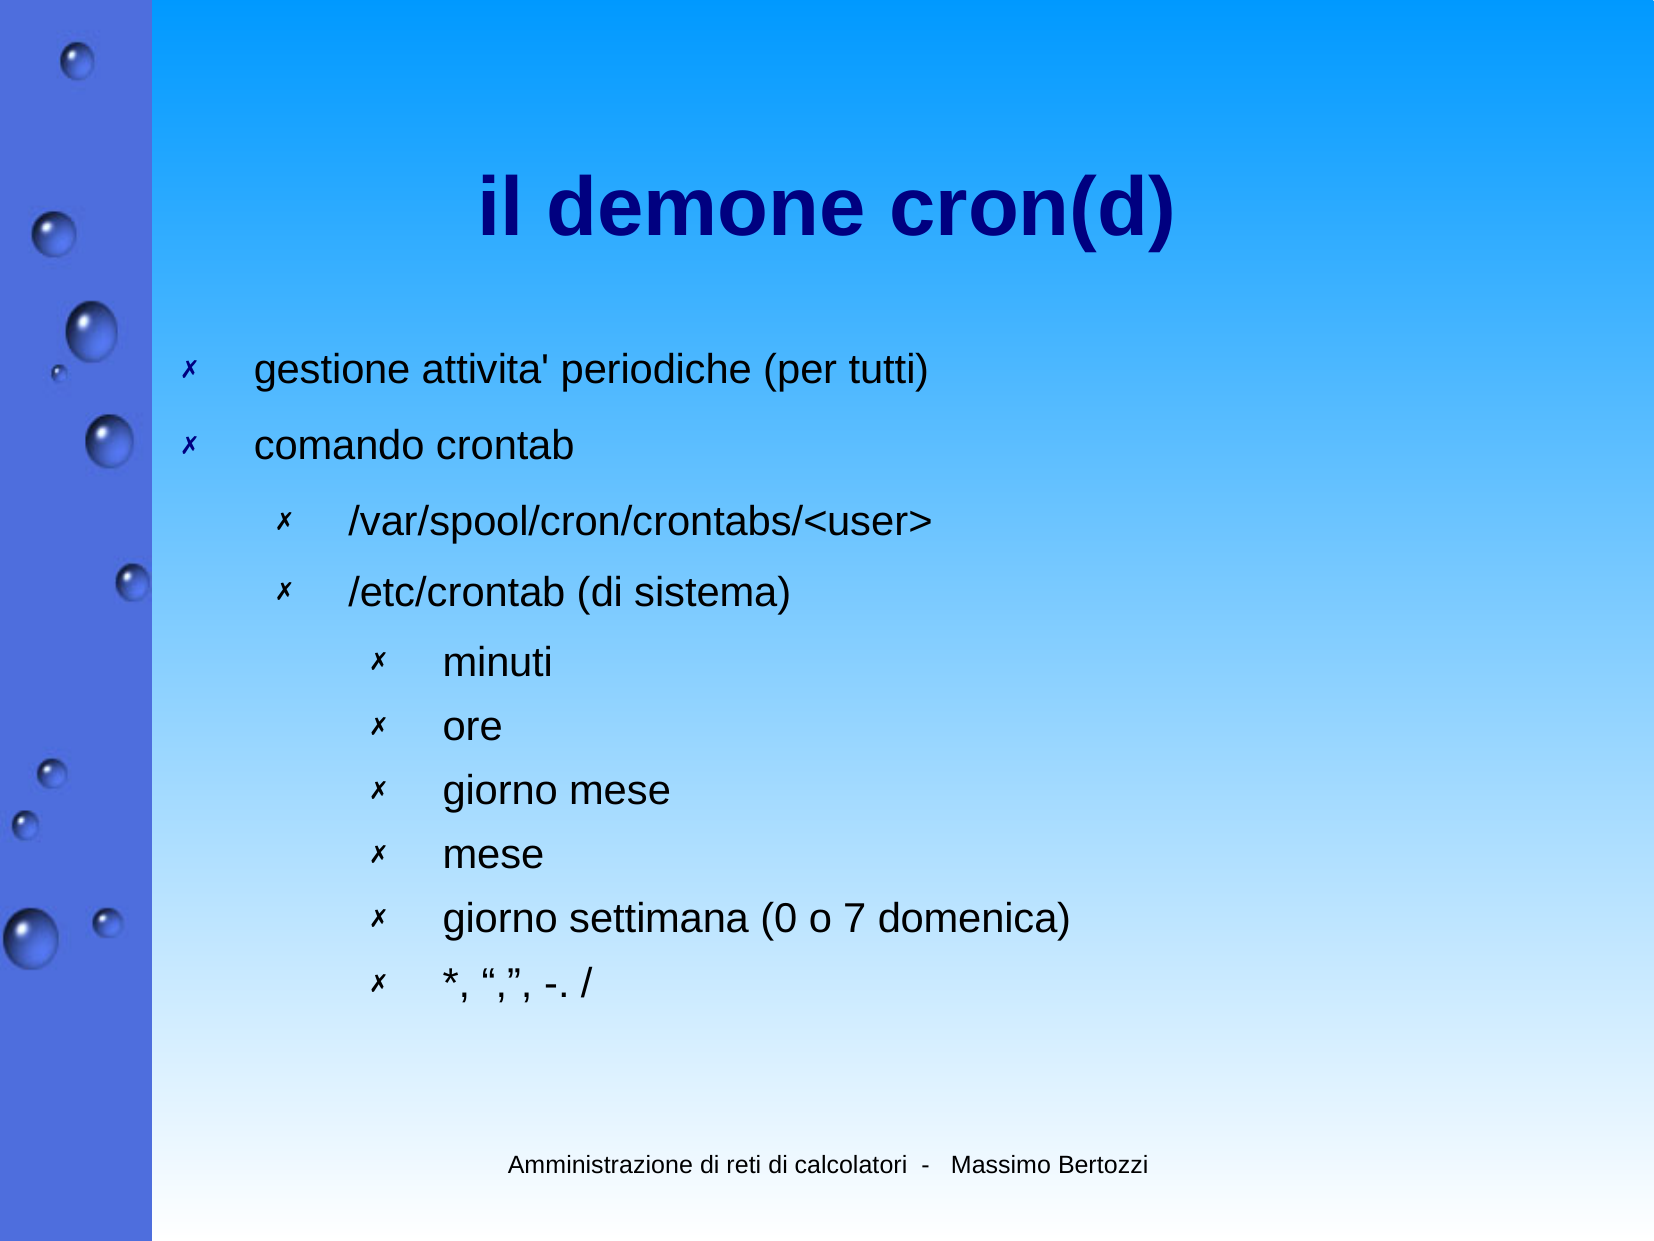

# il demone cron(d)
gestione attivita' periodiche (per tutti)
comando crontab
/var/spool/cron/crontabs/<user>
/etc/crontab (di sistema)
minuti
ore
giorno mese
mese
giorno settimana (0 o 7 domenica)
*, “,”, -. /